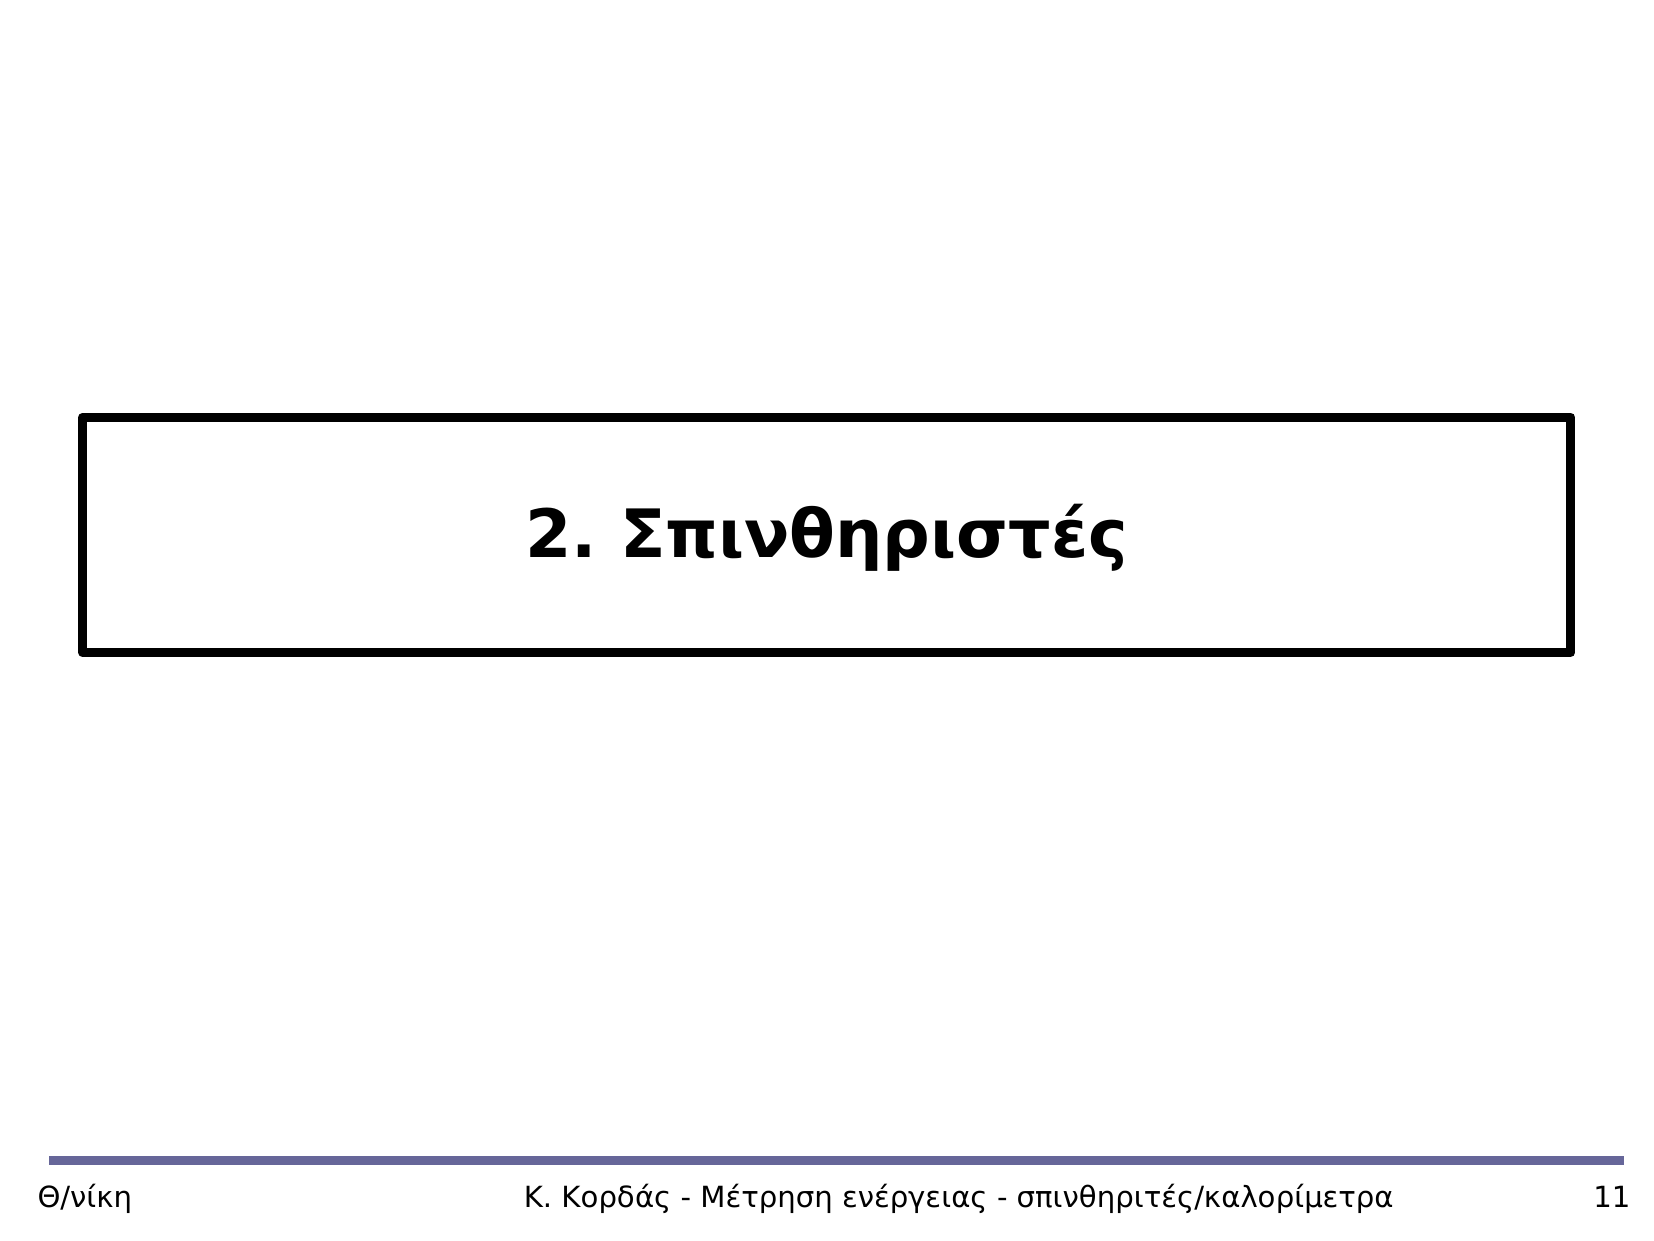

# 2. Σπινθηριστές
Θ/νίκη
Κ. Κορδάς - Μέτρηση ενέργειας - σπινθηριτές/καλορίμετρα
11